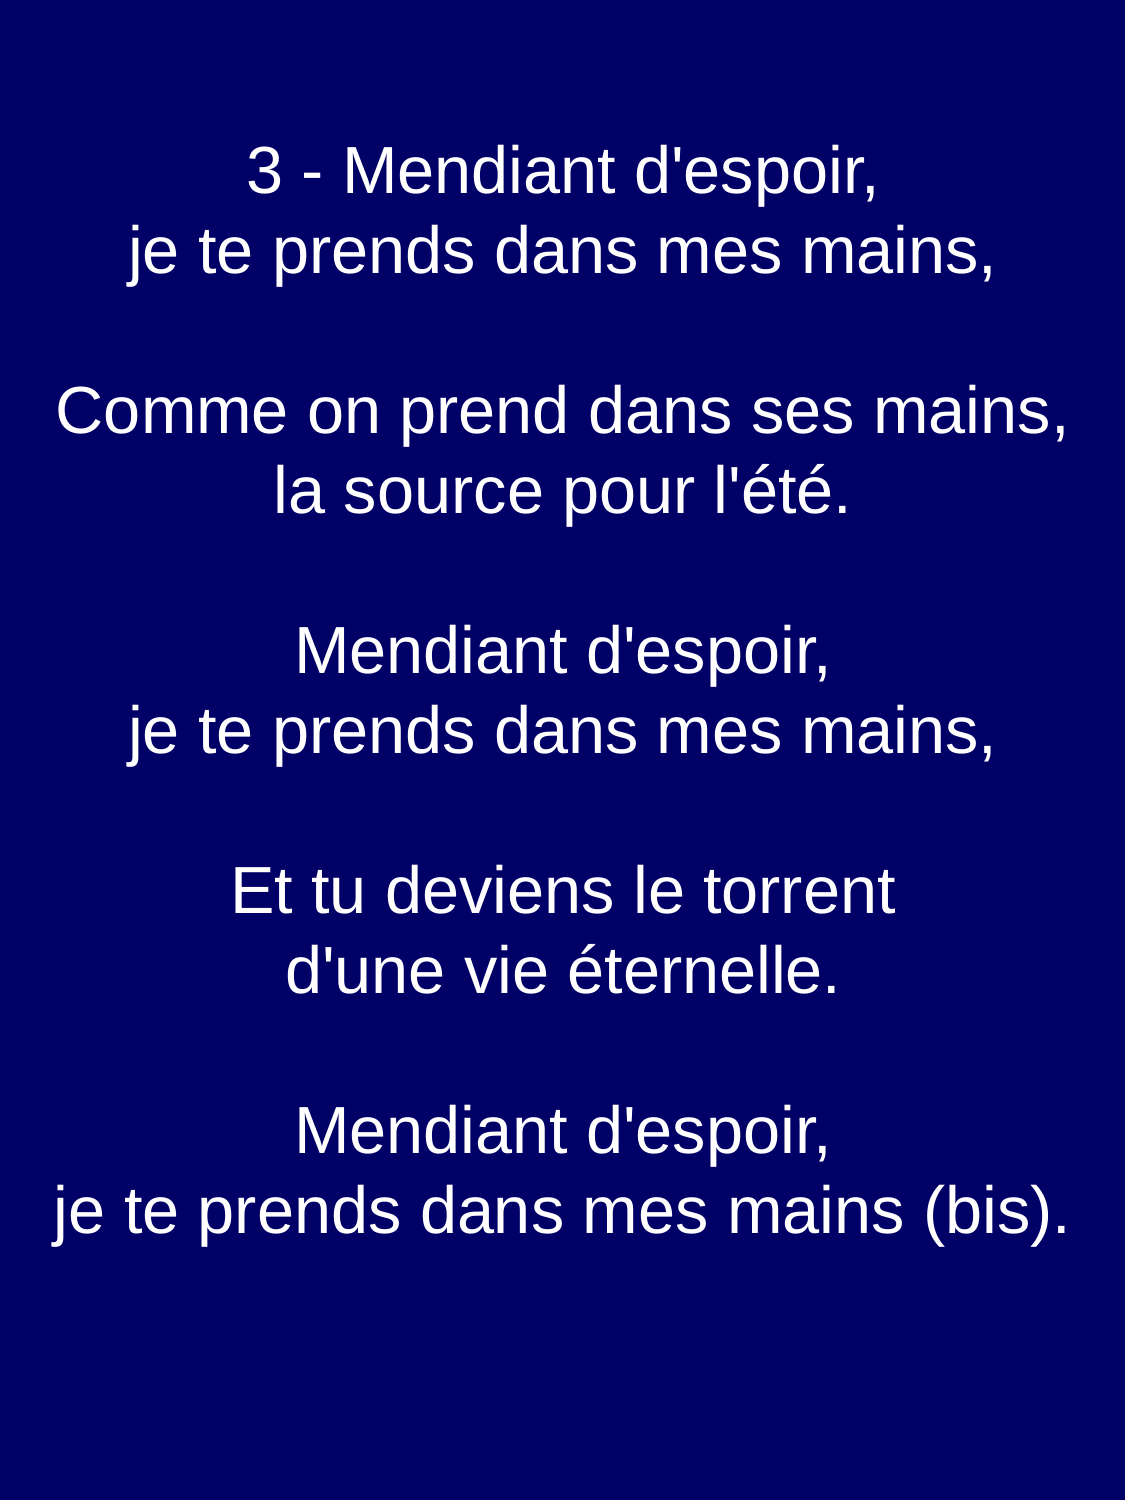

3 - Mendiant d'espoir,
je te prends dans mes mains,
Comme on prend dans ses mains,
la source pour l'été.
Mendiant d'espoir,
je te prends dans mes mains,
Et tu deviens le torrent
d'une vie éternelle.
Mendiant d'espoir,
je te prends dans mes mains (bis).